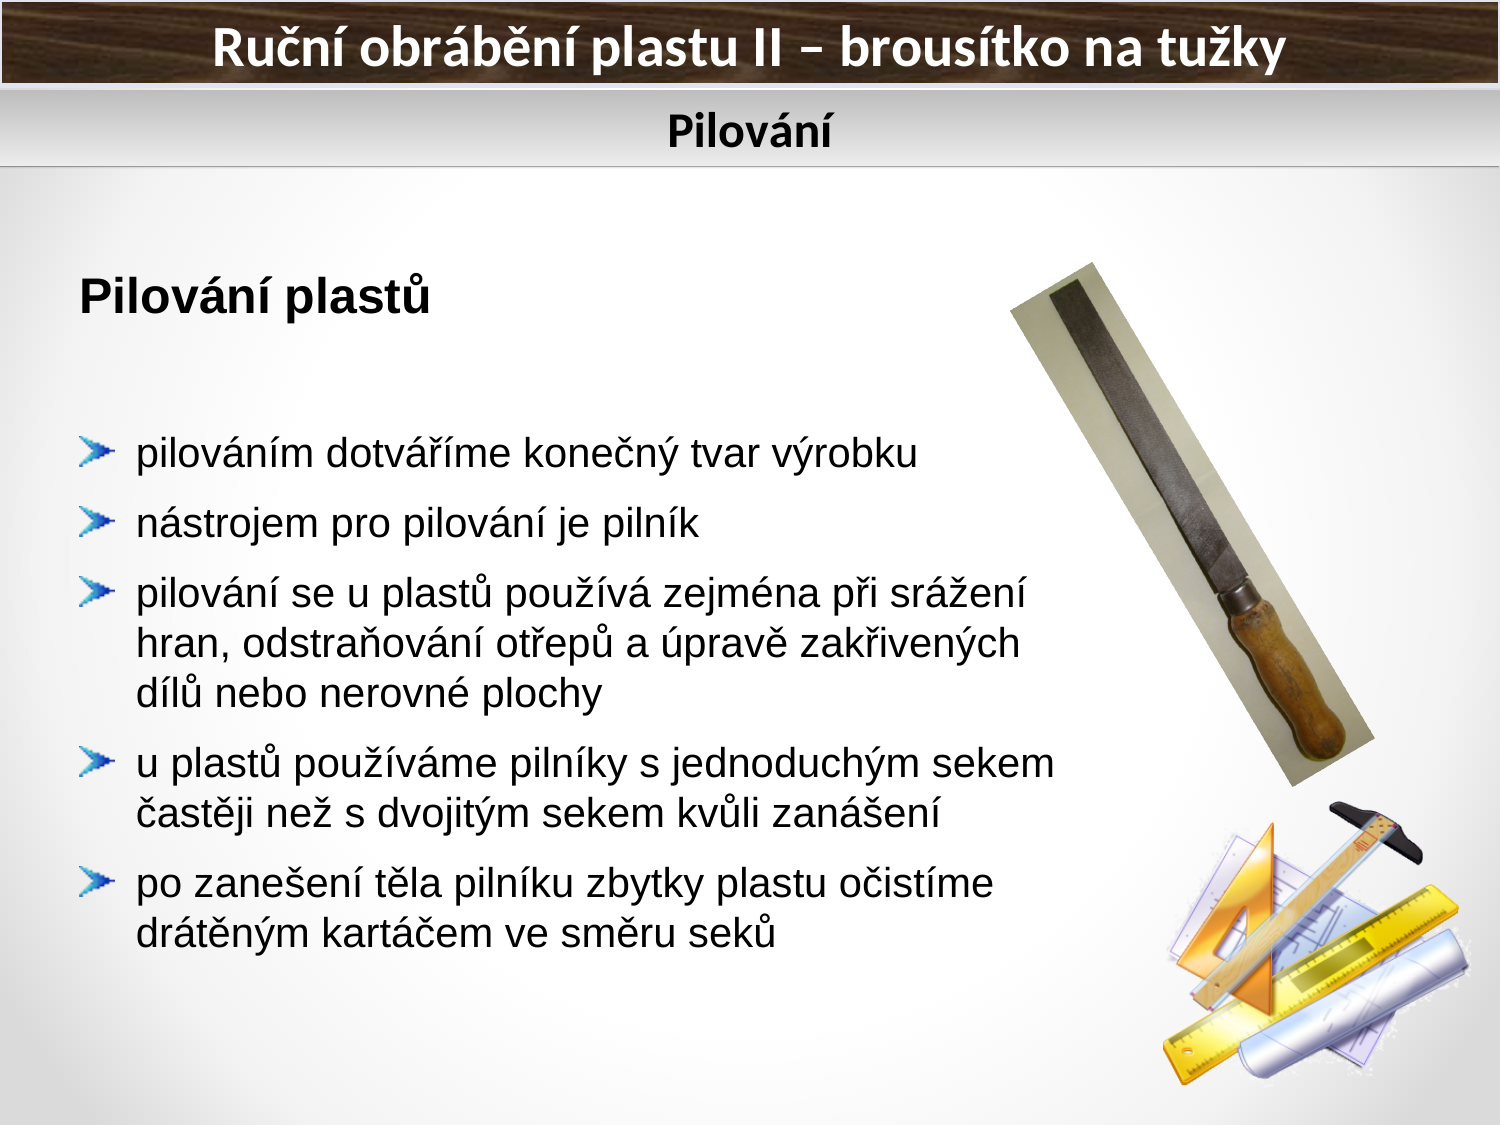

Ruční obrábění plastu II – brousítko na tužky
Pilování
Pilování plastů
pilováním dotváříme konečný tvar výrobku
nástrojem pro pilování je pilník
pilování se u plastů používá zejména při srážení hran, odstraňování otřepů a úpravě zakřivených dílů nebo nerovné plochy
u plastů používáme pilníky s jednoduchým sekem častěji než s dvojitým sekem kvůli zanášení
po zanešení těla pilníku zbytky plastu očistíme drátěným kartáčem ve směru seků